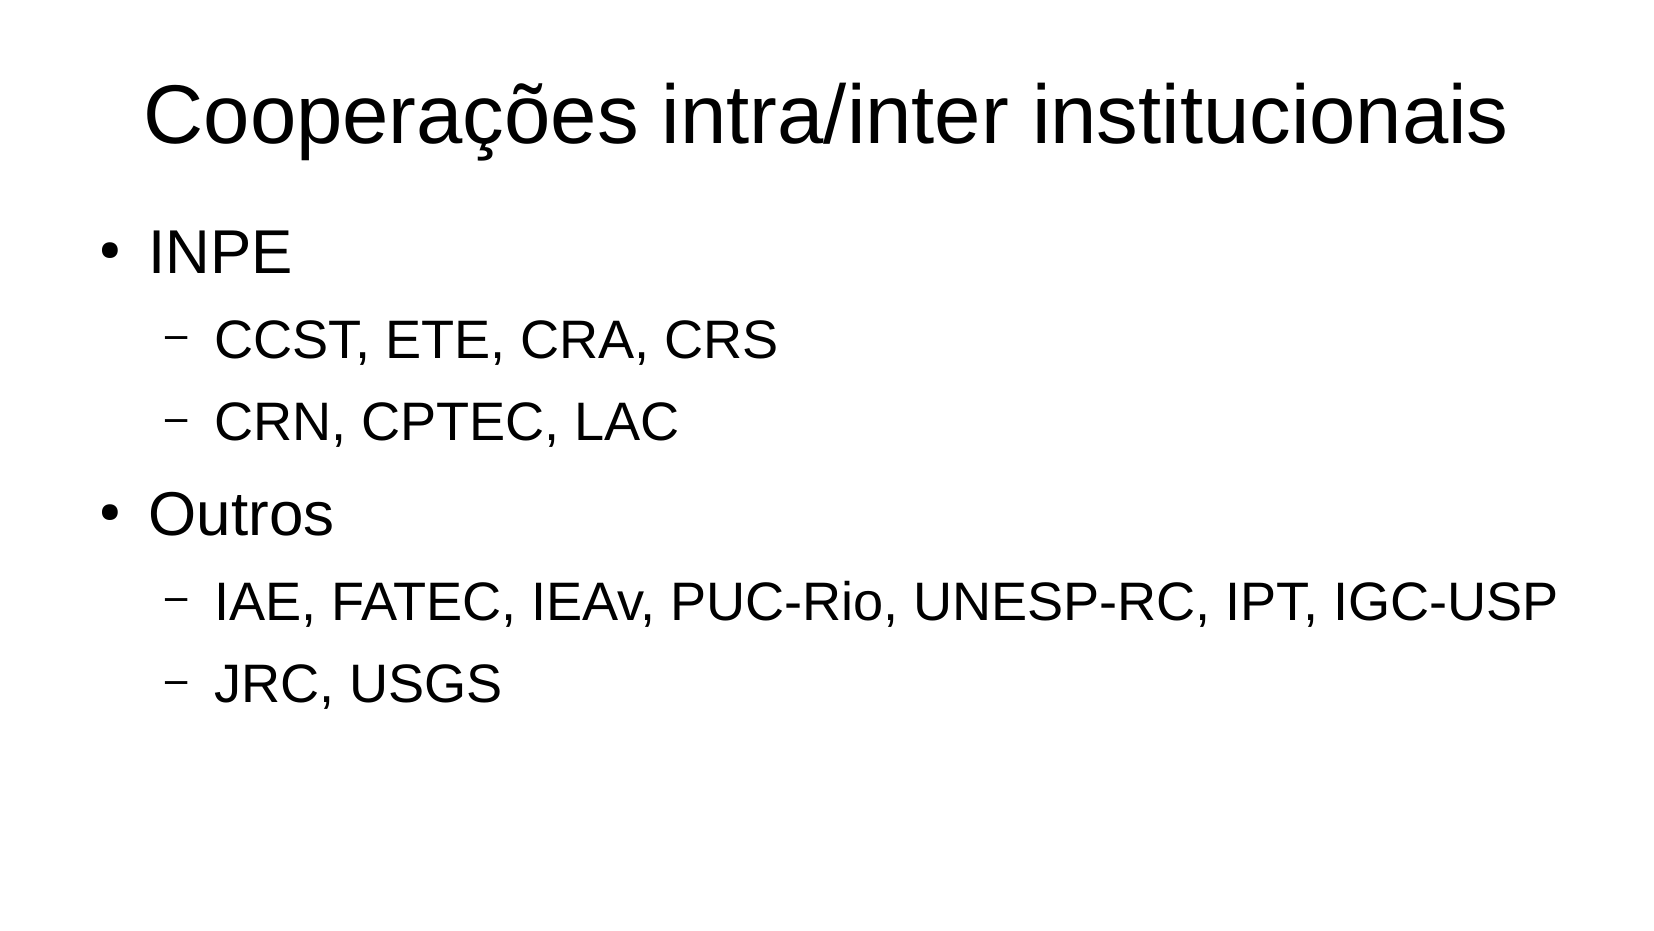

# Cooperações intra/inter institucionais
INPE
CCST, ETE, CRA, CRS
CRN, CPTEC, LAC
Outros
IAE, FATEC, IEAv, PUC-Rio, UNESP-RC, IPT, IGC-USP
JRC, USGS